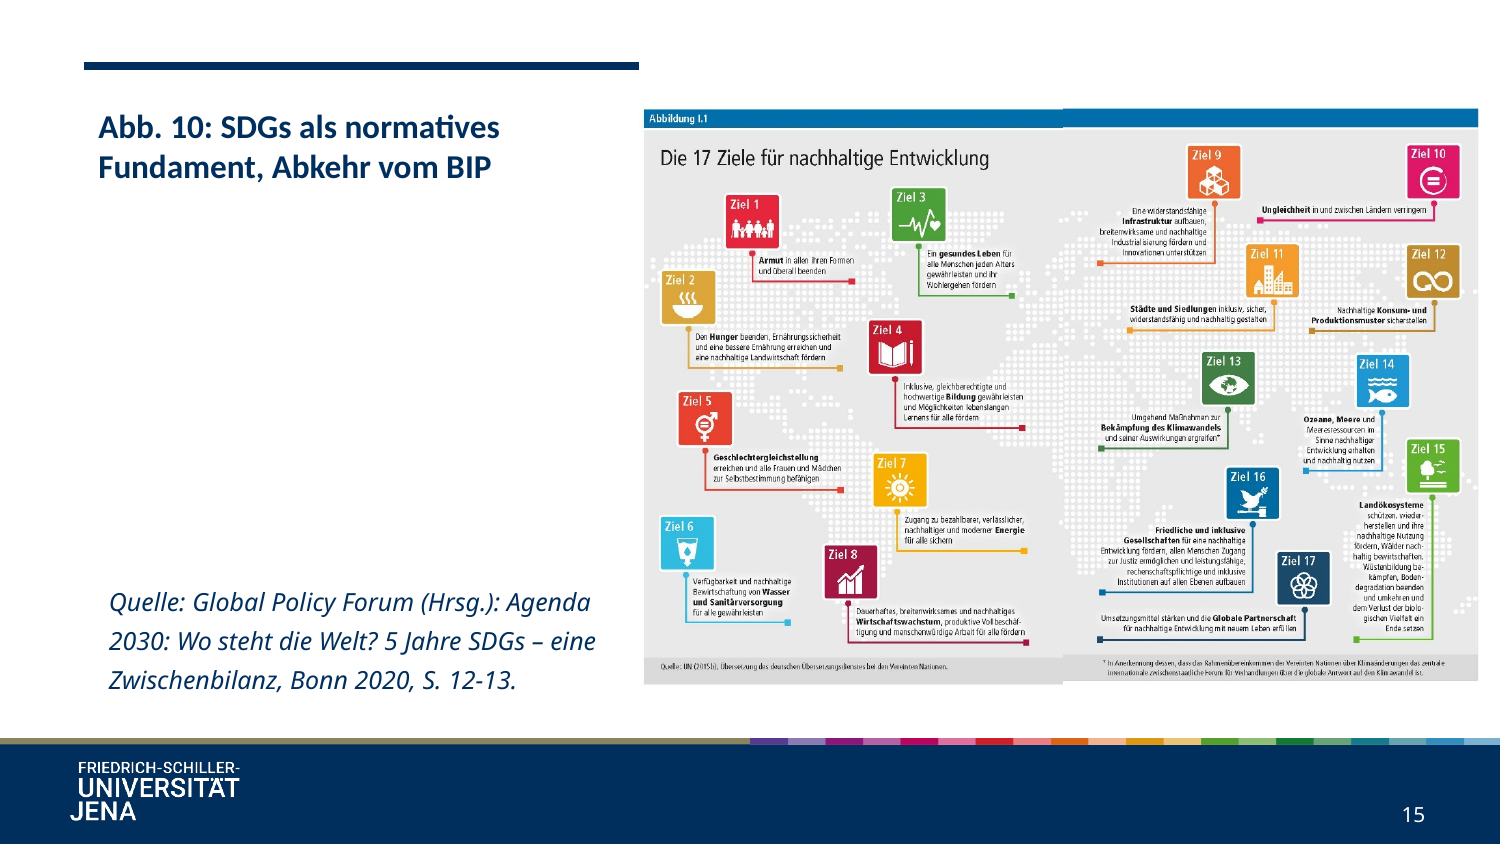

Abb. 10: SDGs als normatives Fundament, Abkehr vom BIP
Quelle: Global Policy Forum (Hrsg.): Agenda 2030: Wo steht die Welt? 5 Jahre SDGs – eine Zwischenbilanz, Bonn 2020, S. 12-13.